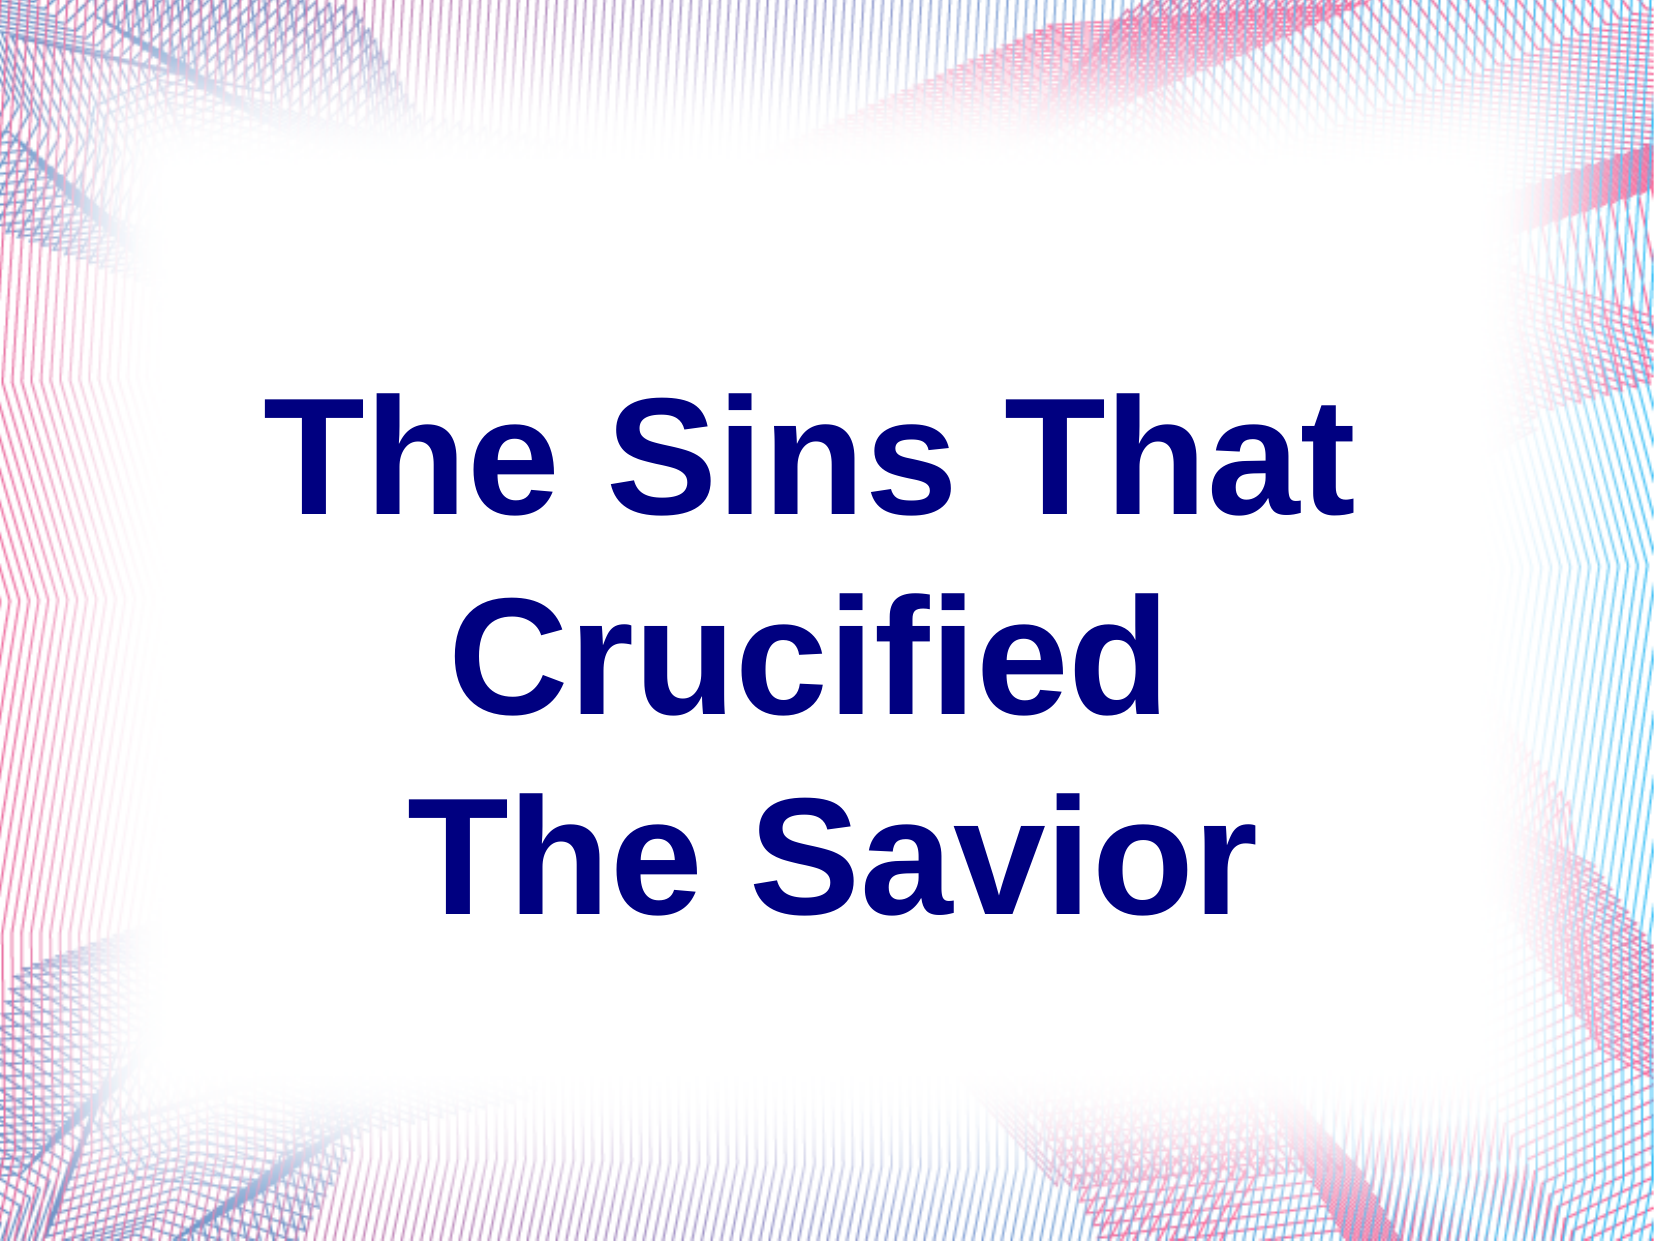

# The Sins That Crucified The Savior